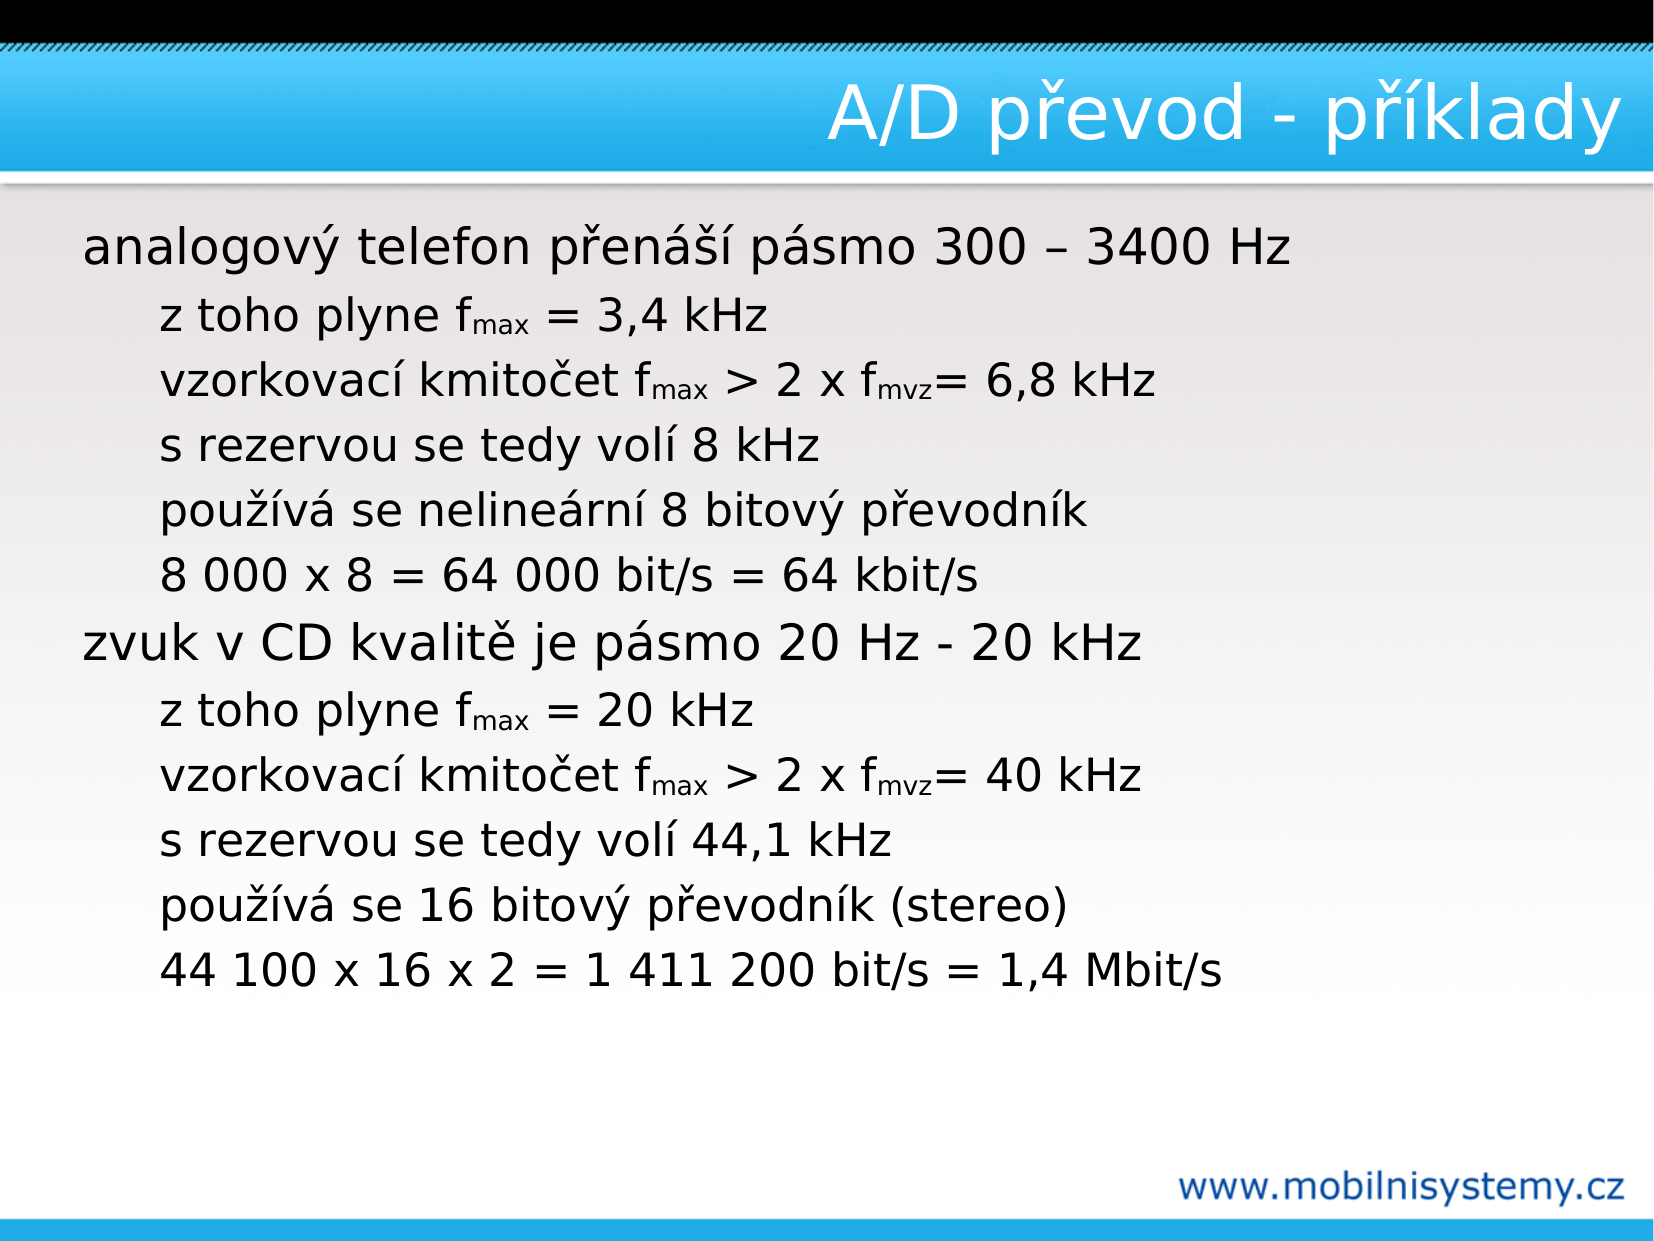

# A/D převod - příklady
analogový telefon přenáší pásmo 300 – 3400 Hz
z toho plyne fmax = 3,4 kHz
vzorkovací kmitočet fmax > 2 x fmvz= 6,8 kHz
s rezervou se tedy volí 8 kHz
používá se nelineární 8 bitový převodník
8 000 x 8 = 64 000 bit/s = 64 kbit/s
zvuk v CD kvalitě je pásmo 20 Hz - 20 kHz
z toho plyne fmax = 20 kHz
vzorkovací kmitočet fmax > 2 x fmvz= 40 kHz
s rezervou se tedy volí 44,1 kHz
používá se 16 bitový převodník (stereo)
44 100 x 16 x 2 = 1 411 200 bit/s = 1,4 Mbit/s